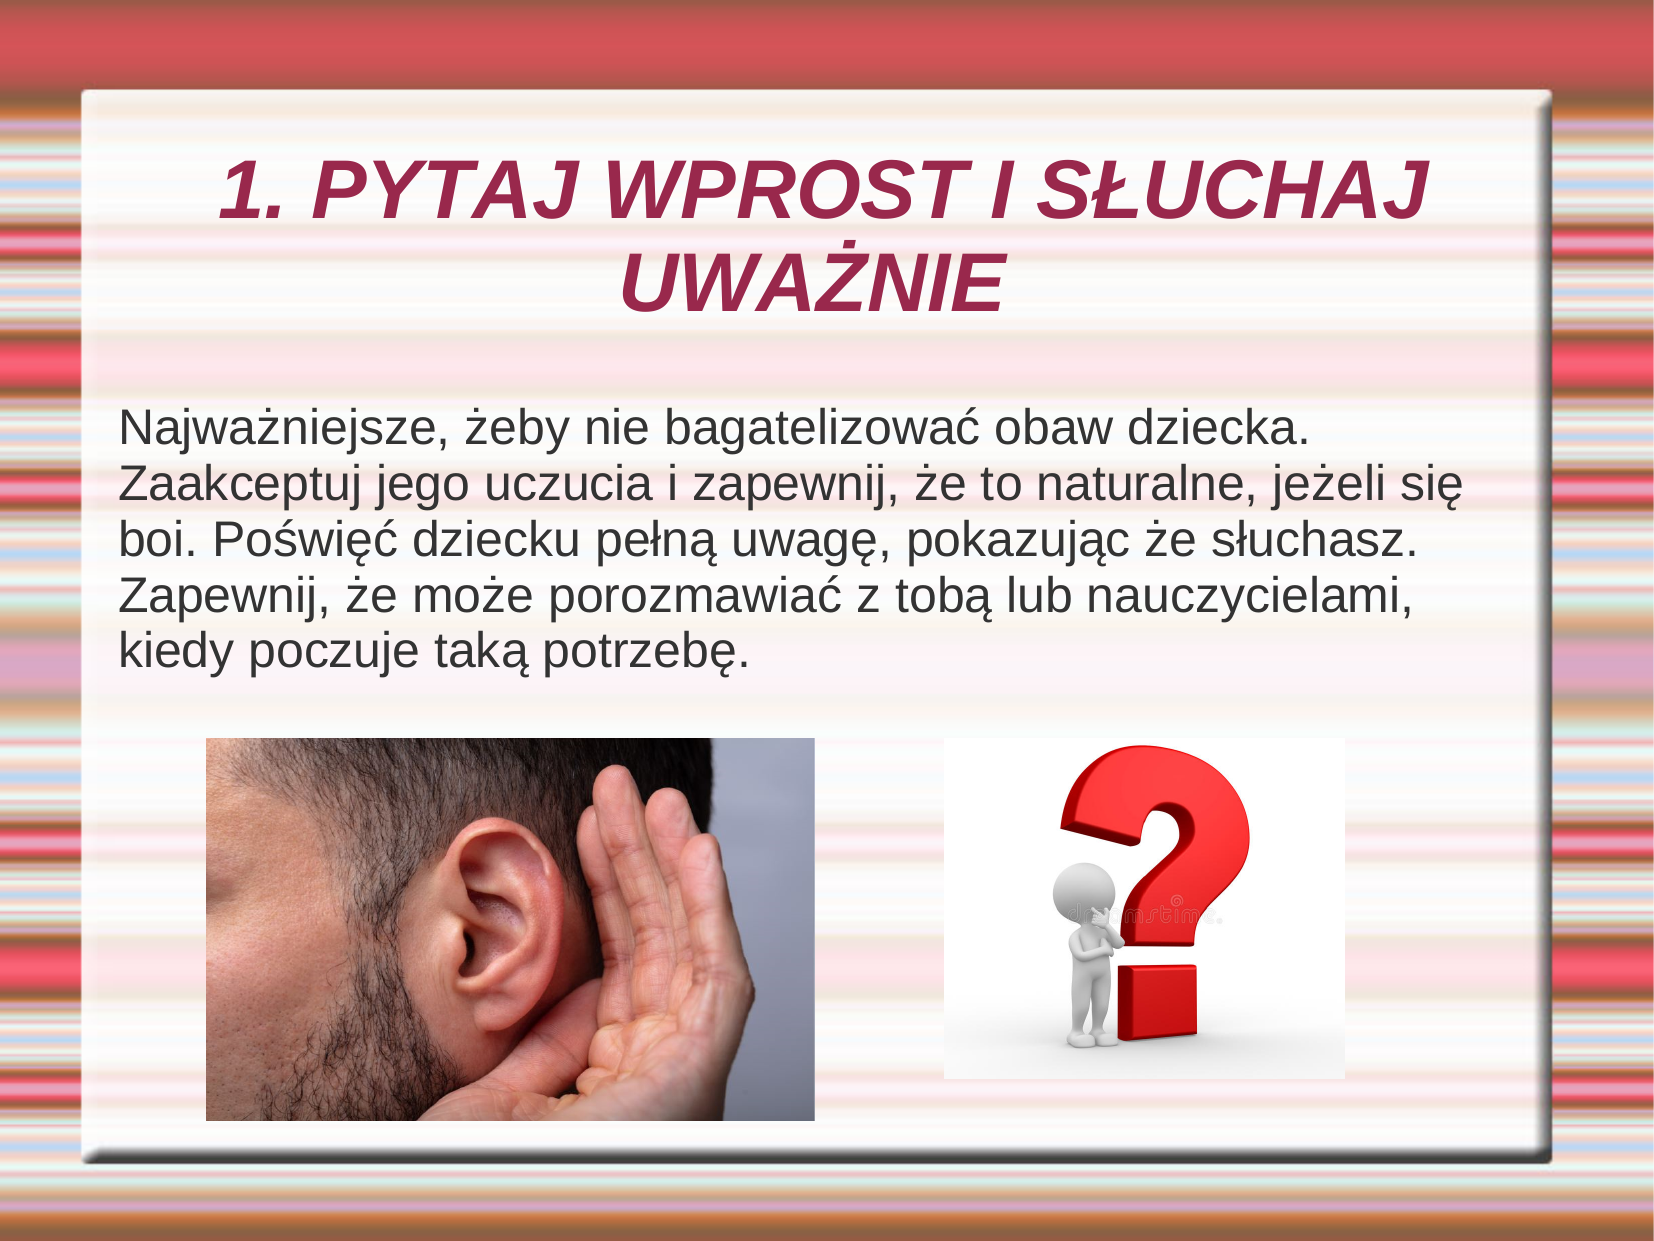

# 1. PYTAJ WPROST I SŁUCHAJ UWAŻNIE
Najważniejsze, żeby nie bagatelizować obaw dziecka. Zaakceptuj jego uczucia i zapewnij, że to naturalne, jeżeli się boi. Poświęć dziecku pełną uwagę, pokazując że słuchasz. Zapewnij, że może porozmawiać z tobą lub nauczycielami, kiedy poczuje taką potrzebę.